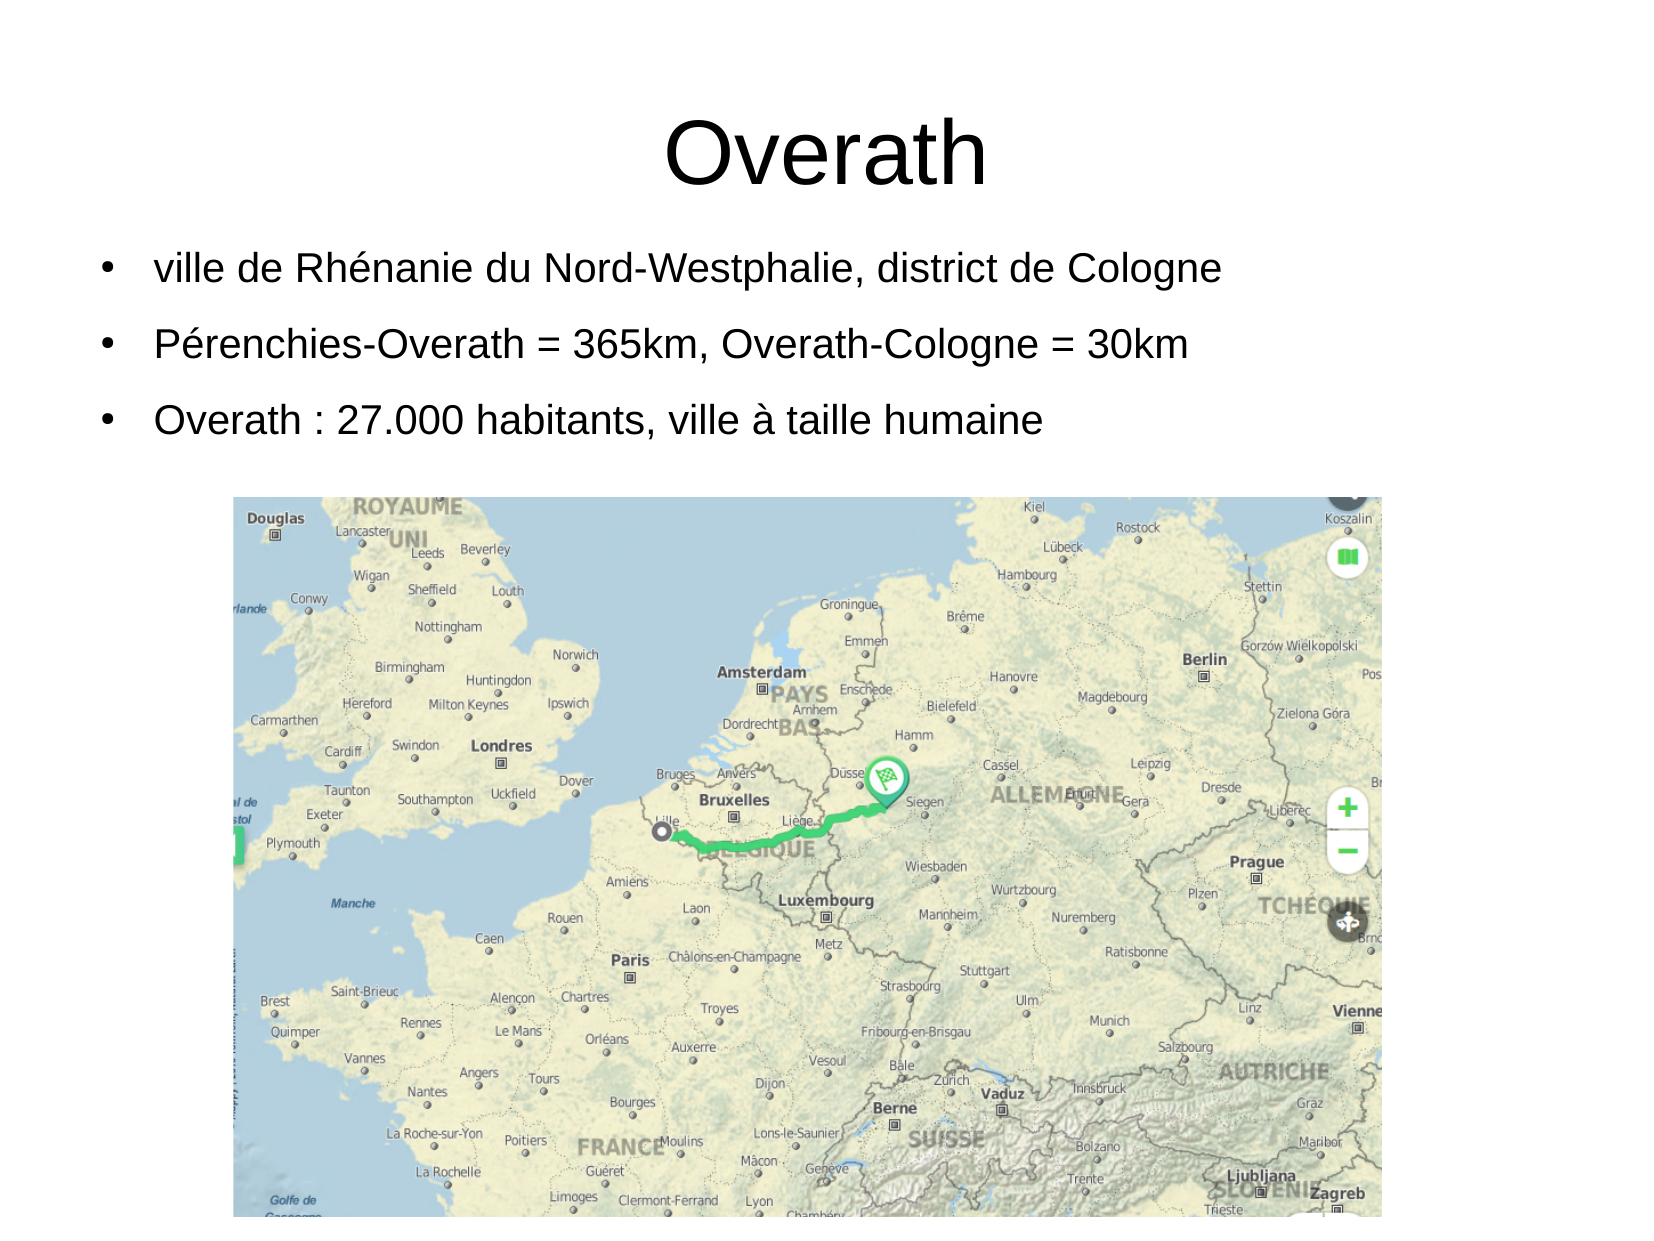

# Overath
ville de Rhénanie du Nord-Westphalie, district de Cologne
Pérenchies-Overath = 365km, Overath-Cologne = 30km
Overath : 27.000 habitants, ville à taille humaine